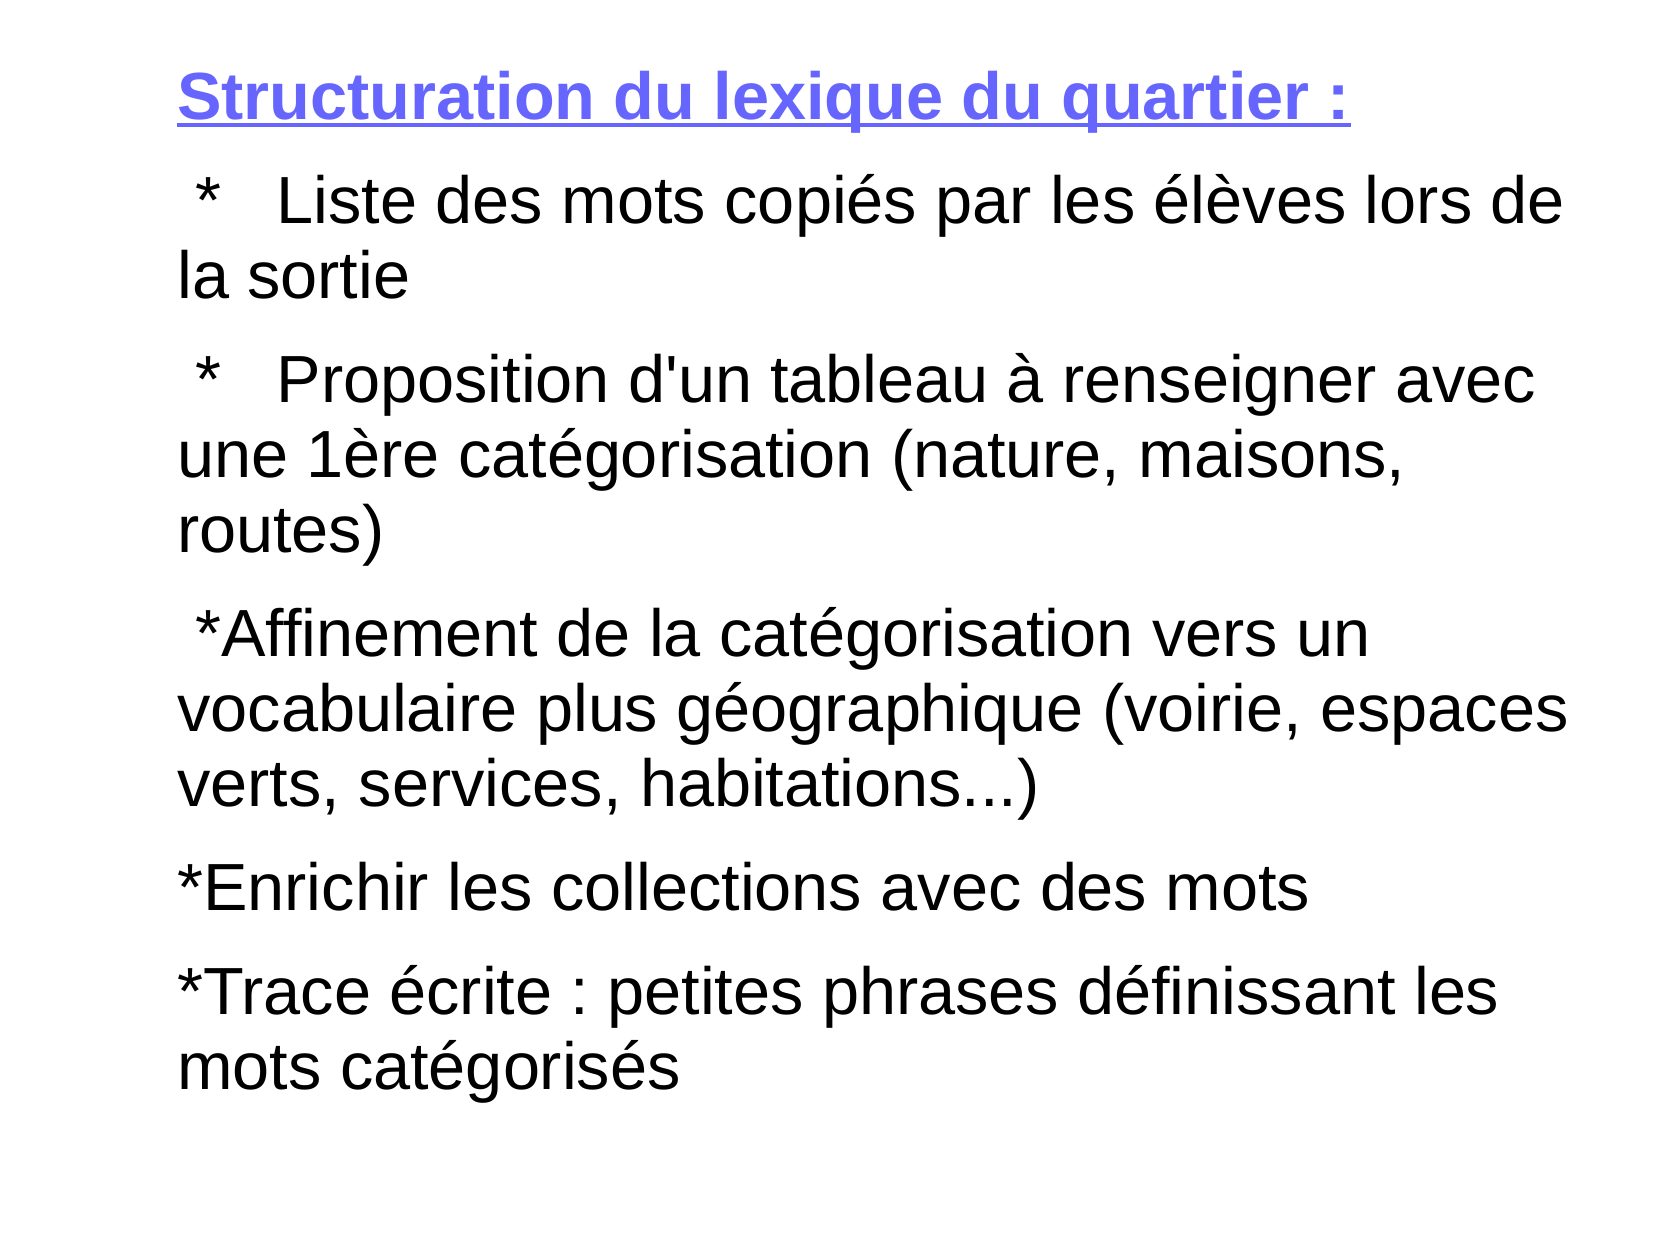

# Structuration du lexique du quartier :
 * Liste des mots copiés par les élèves lors de la sortie
 * Proposition d'un tableau à renseigner avec une 1ère catégorisation (nature, maisons, routes)
 *Affinement de la catégorisation vers un vocabulaire plus géographique (voirie, espaces verts, services, habitations...)
*Enrichir les collections avec des mots
*Trace écrite : petites phrases définissant les mots catégorisés